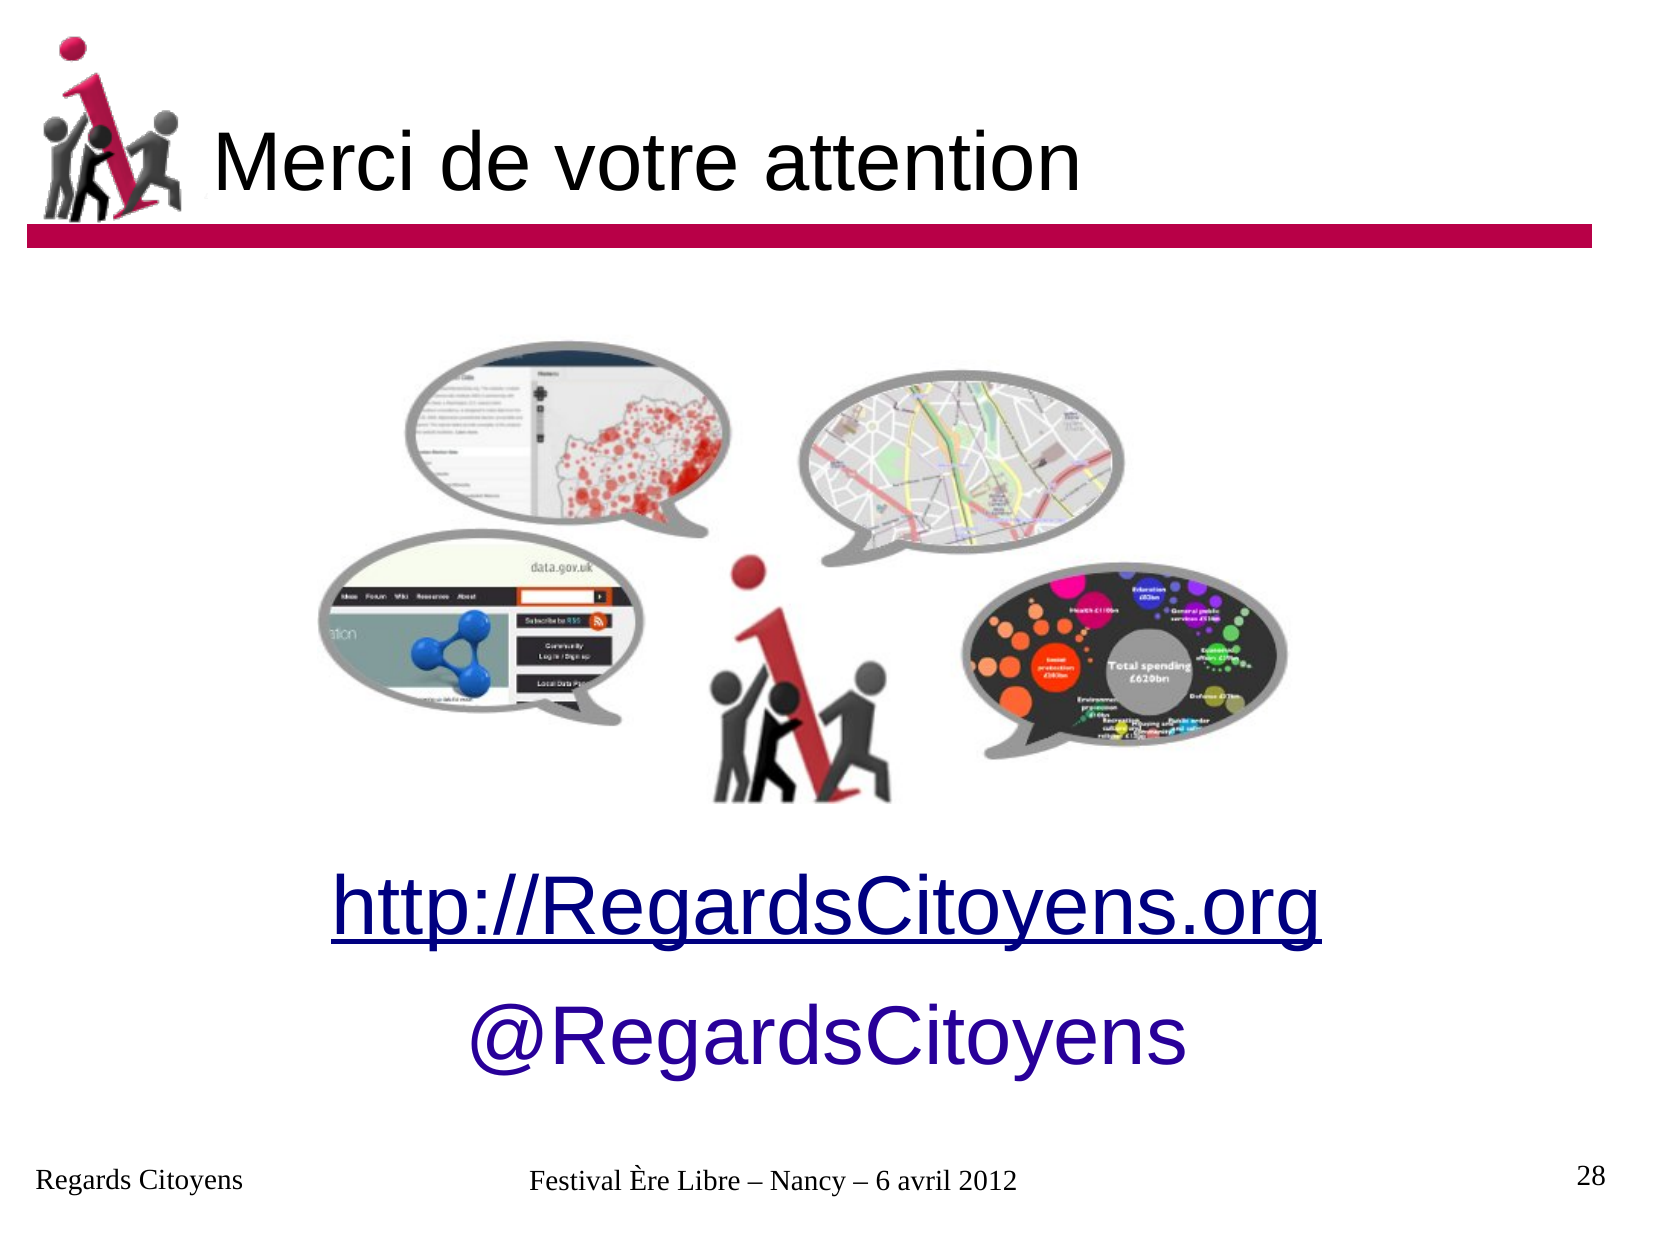

# Merci de votre attention
http://RegardsCitoyens.org
@RegardsCitoyens
28